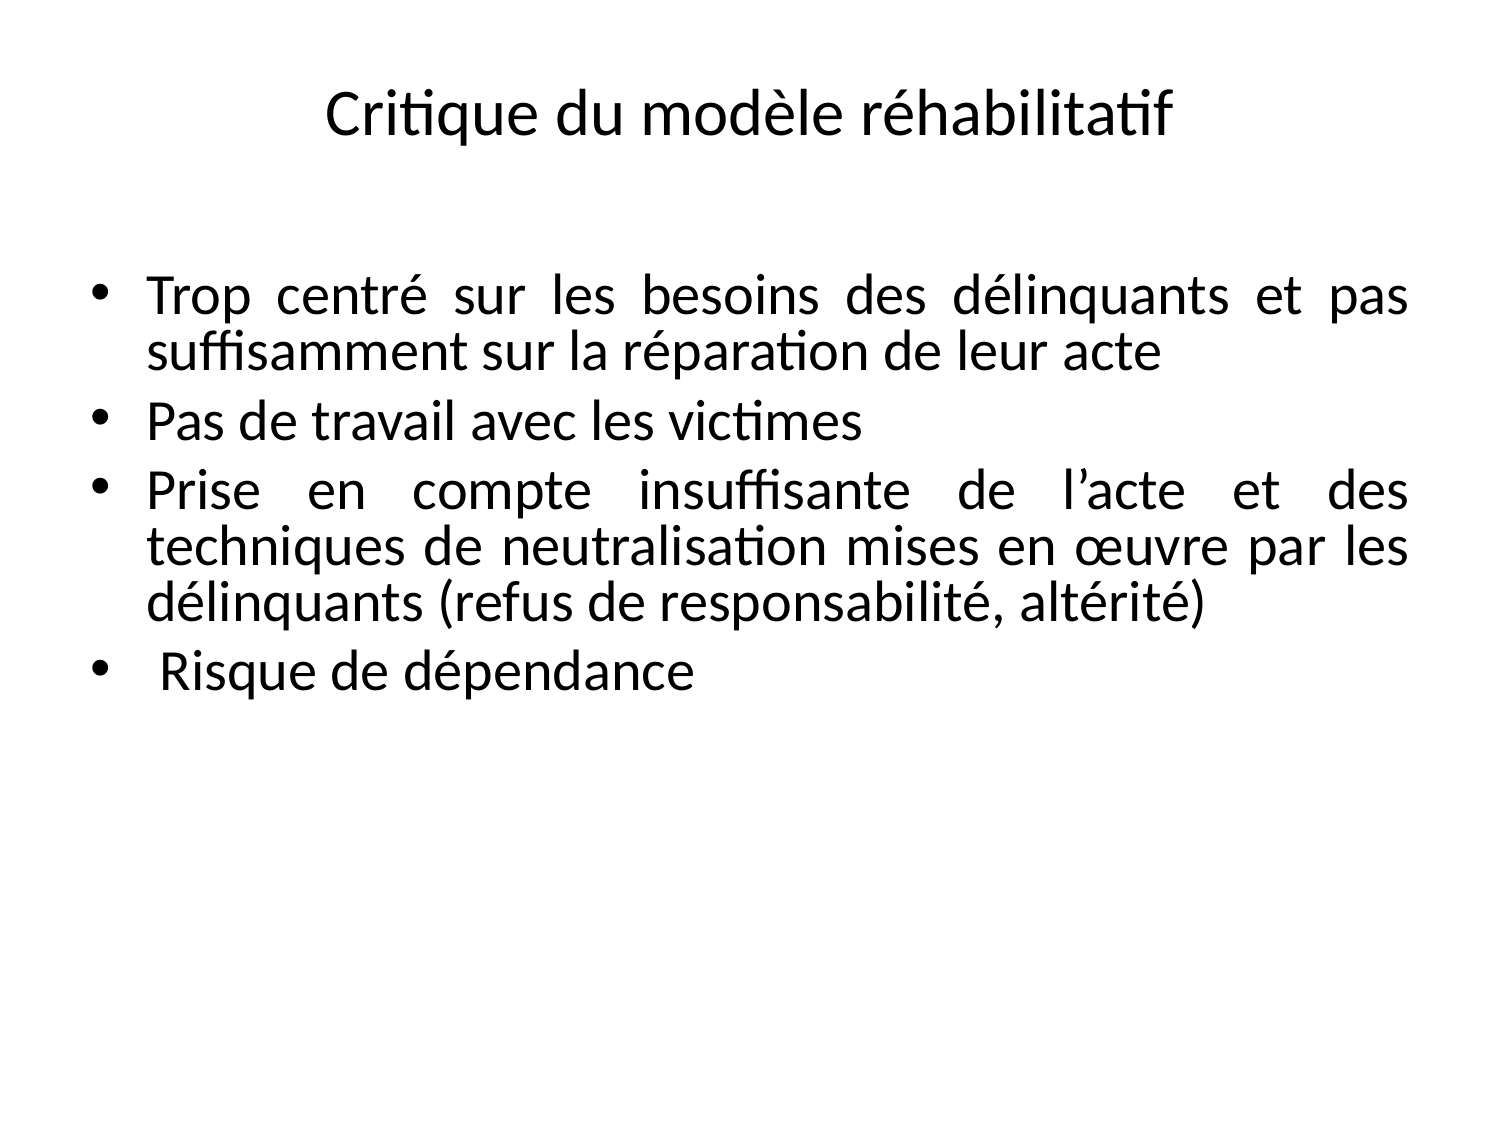

# Critique du modèle réhabilitatif
Trop centré sur les besoins des délinquants et pas suffisamment sur la réparation de leur acte
Pas de travail avec les victimes
Prise en compte insuffisante de l’acte et des techniques de neutralisation mises en œuvre par les délinquants (refus de responsabilité, altérité)
 Risque de dépendance